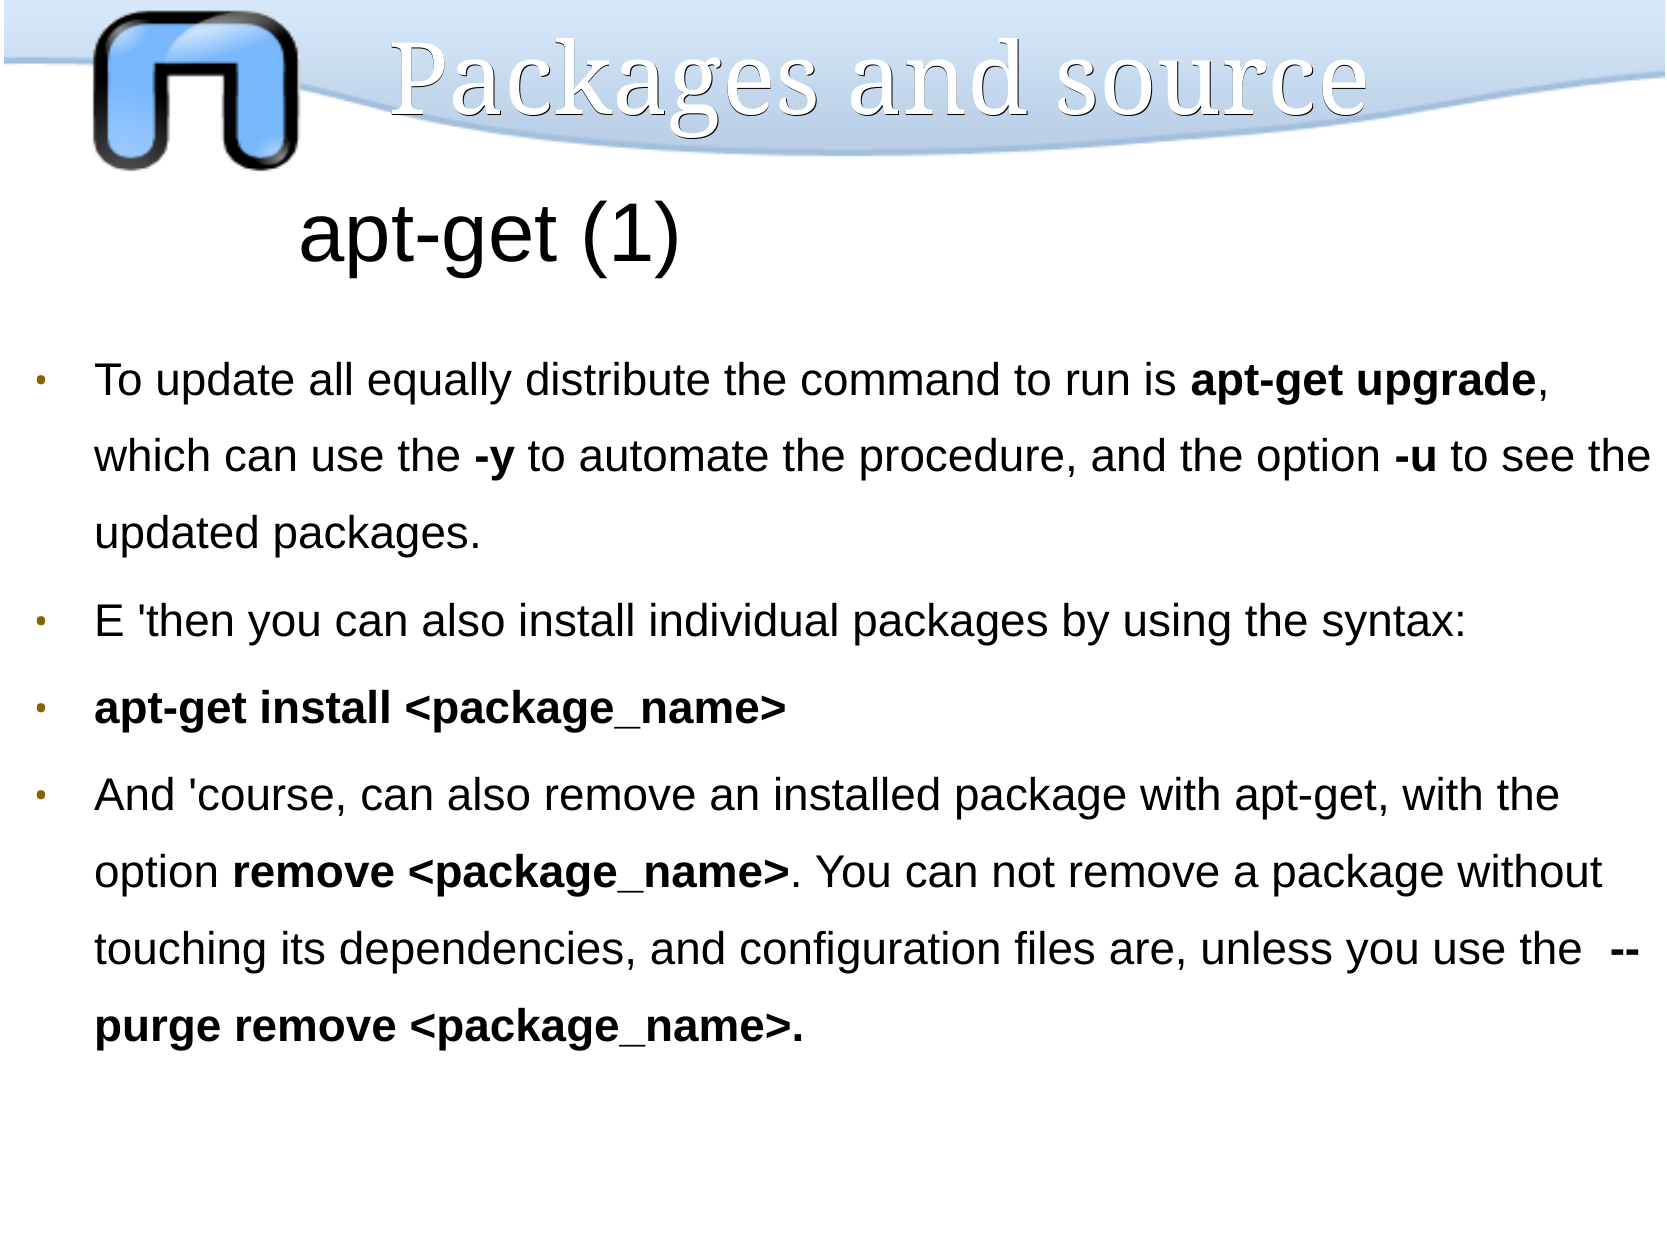

Packages and source
# apt-get (1)
To update all equally distribute the command to run is apt-get upgrade, which can use the -y to automate the procedure, and the option -u to see the updated packages.
E 'then you can also install individual packages by using the syntax:
apt-get install <package_name>
And 'course, can also remove an installed package with apt-get, with the option remove <package_name>. You can not remove a package without touching its dependencies, and configuration files are, unless you use the --purge remove <package_name>.